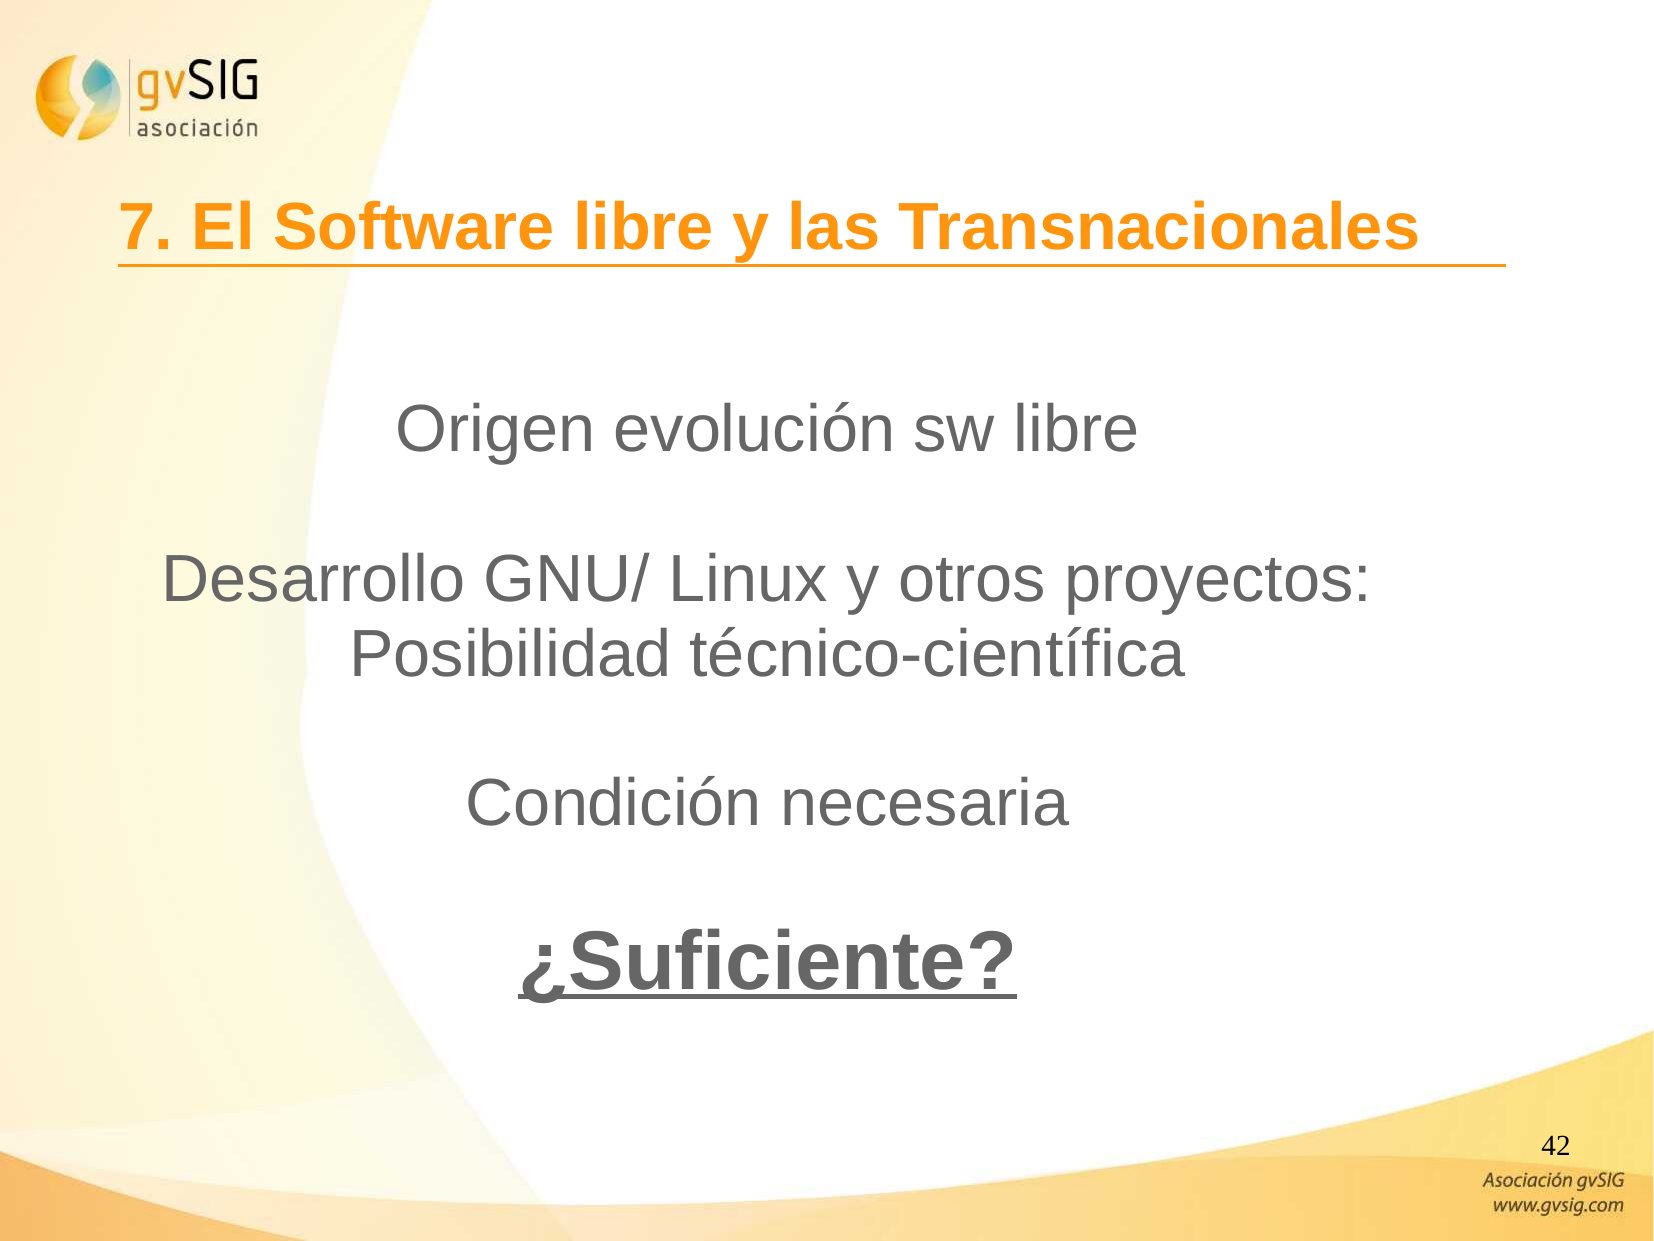

# 7. El Software libre y las Transnacionales
Origen evolución sw libre
Desarrollo GNU/ Linux y otros proyectos: Posibilidad técnico-científica
Condición necesaria
¿Suficiente?
42